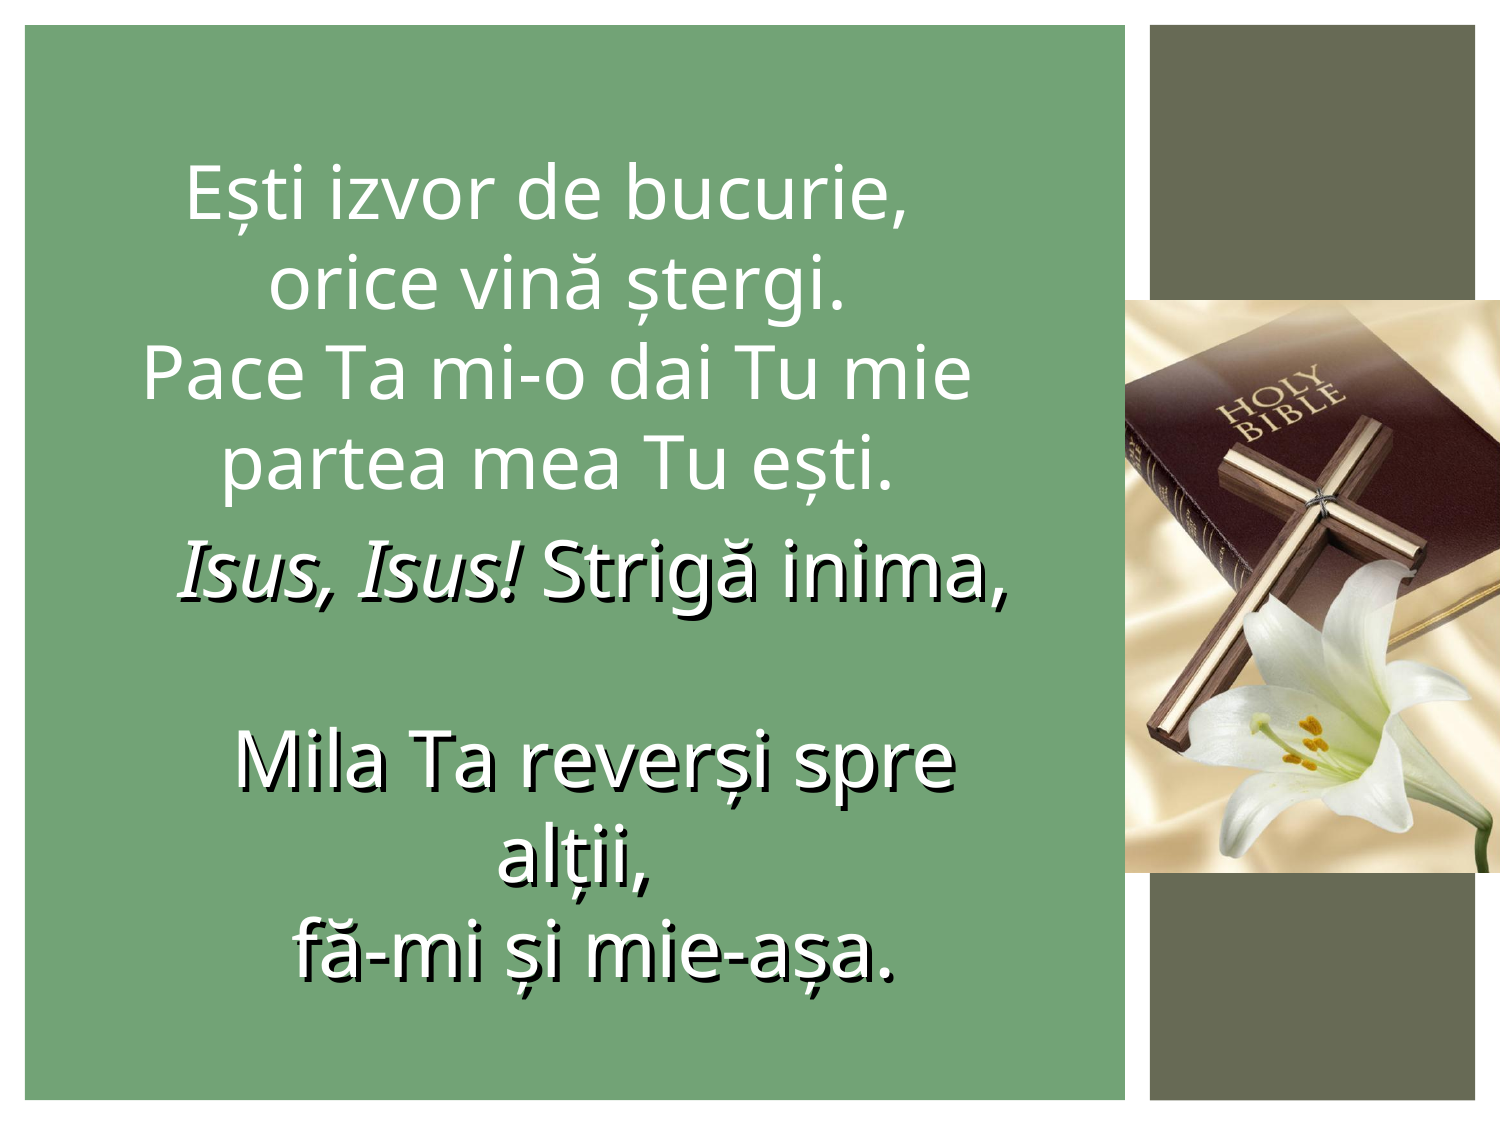

Ești izvor de bucurie,
orice vină ștergi.
Pace Ta mi-o dai Tu mie
partea mea Tu ești.
Isus, Isus! Strigă inima,
Mila Ta reverşi spre alţii,
fă‑mi şi mie‑aşa.